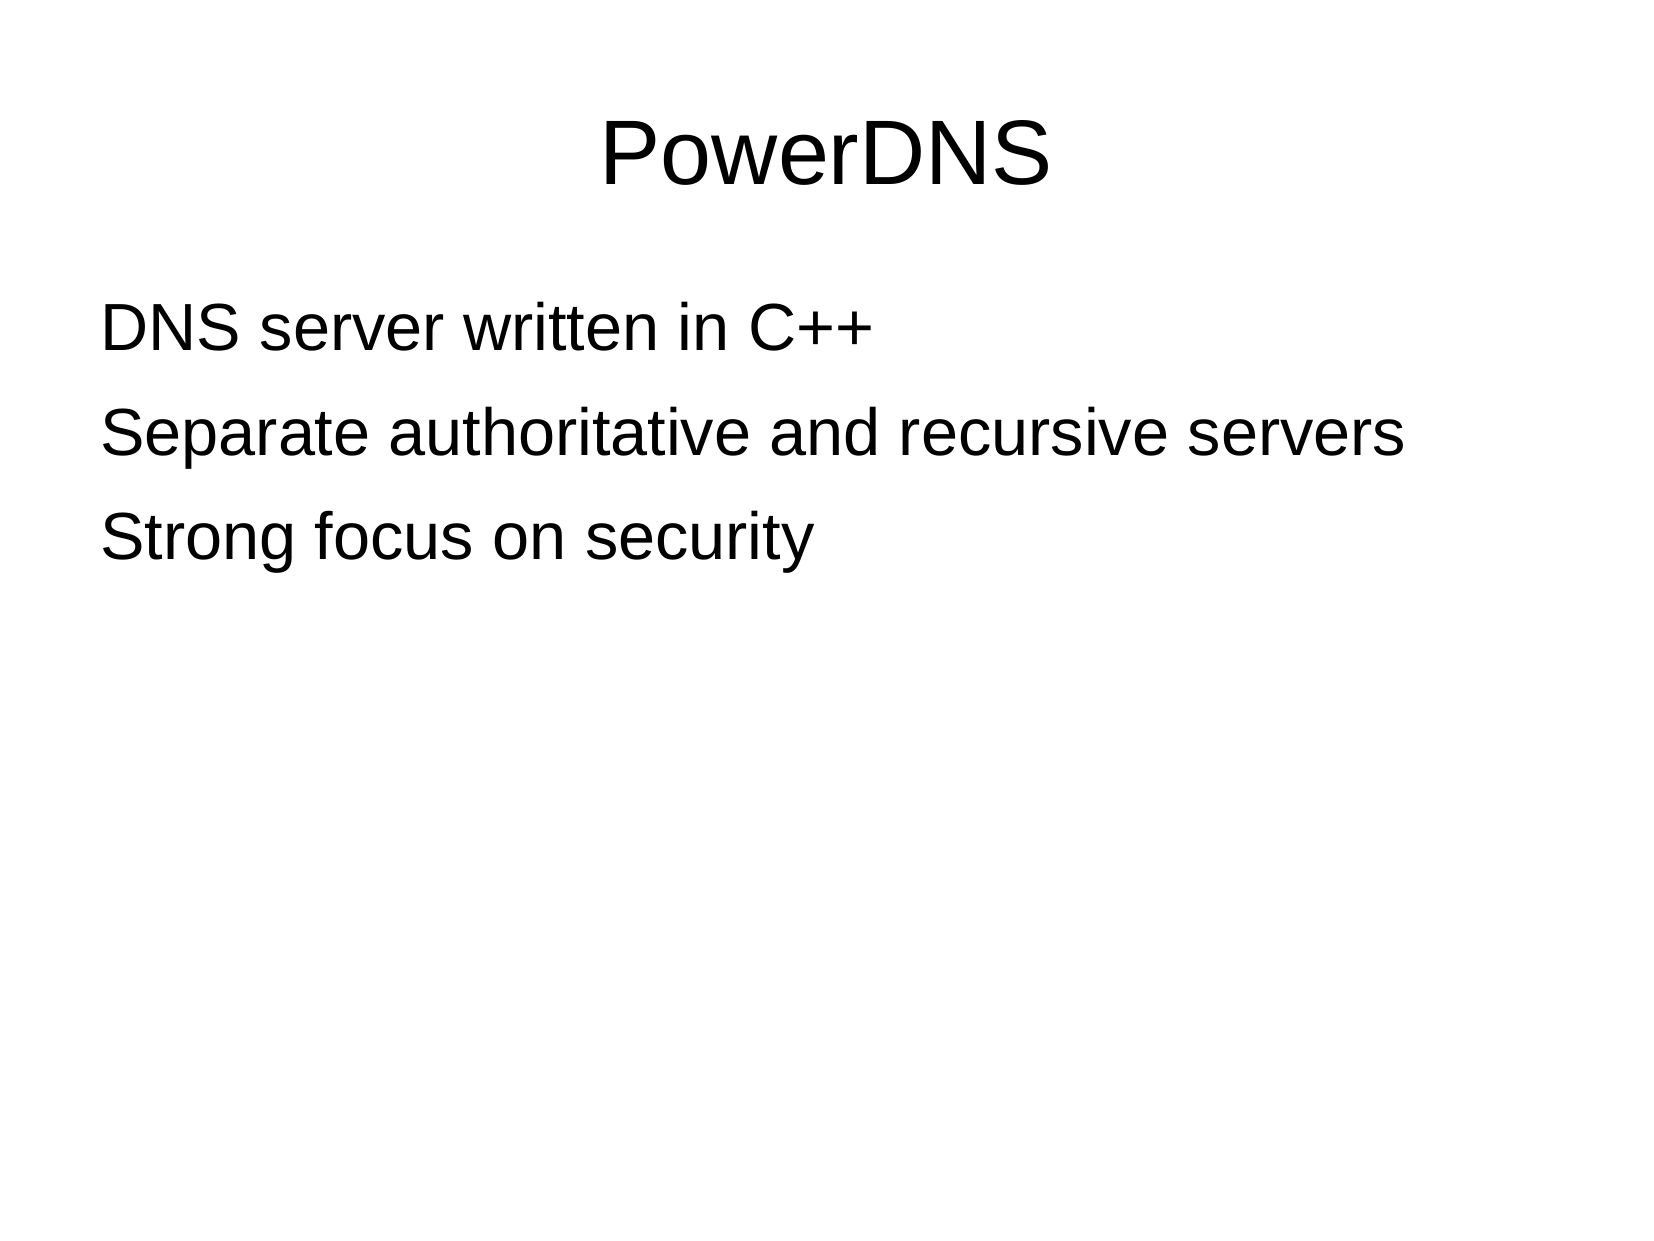

# PowerDNS
DNS server written in C++
Separate authoritative and recursive servers
Strong focus on security